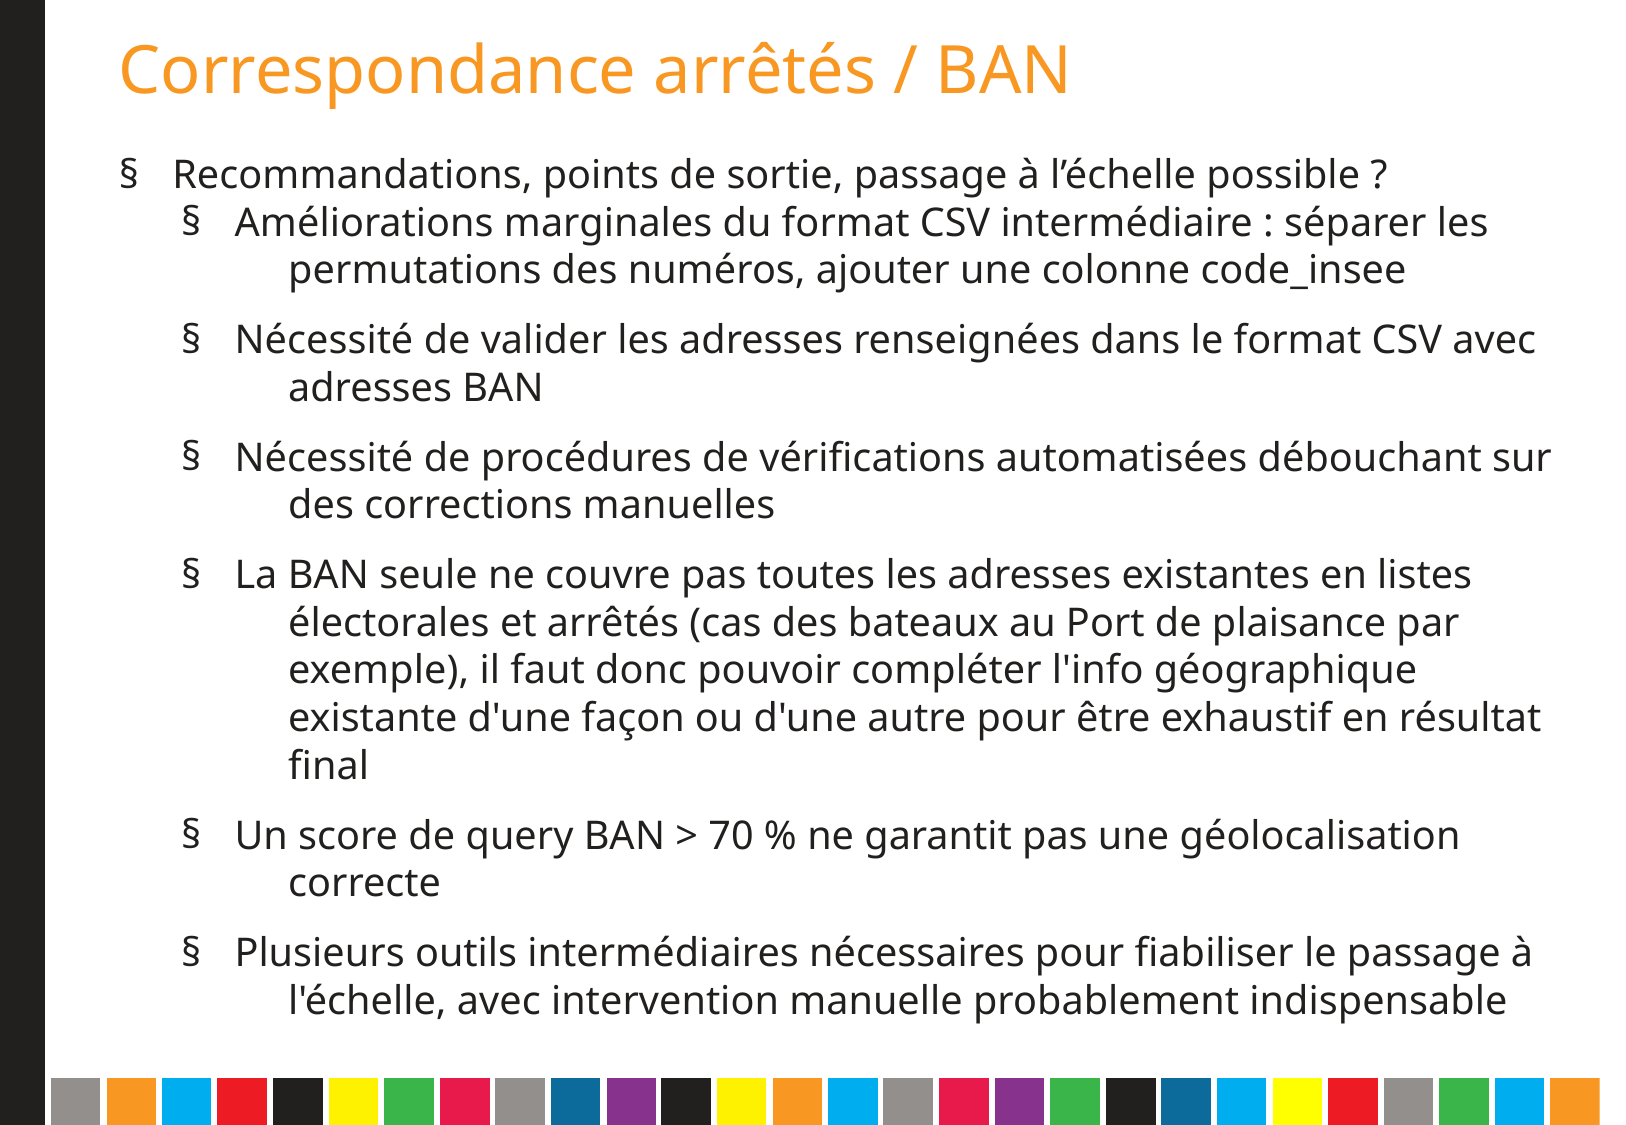

Correspondance arrêtés / BAN
# Recommandations, points de sortie, passage à l’échelle possible ?
Améliorations marginales du format CSV intermédiaire : séparer les permutations des numéros, ajouter une colonne code_insee
Nécessité de valider les adresses renseignées dans le format CSV avec adresses BAN
Nécessité de procédures de vérifications automatisées débouchant sur des corrections manuelles
La BAN seule ne couvre pas toutes les adresses existantes en listes électorales et arrêtés (cas des bateaux au Port de plaisance par exemple), il faut donc pouvoir compléter l'info géographique existante d'une façon ou d'une autre pour être exhaustif en résultat final
Un score de query BAN > 70 % ne garantit pas une géolocalisation correcte
Plusieurs outils intermédiaires nécessaires pour fiabiliser le passage à l'échelle, avec intervention manuelle probablement indispensable